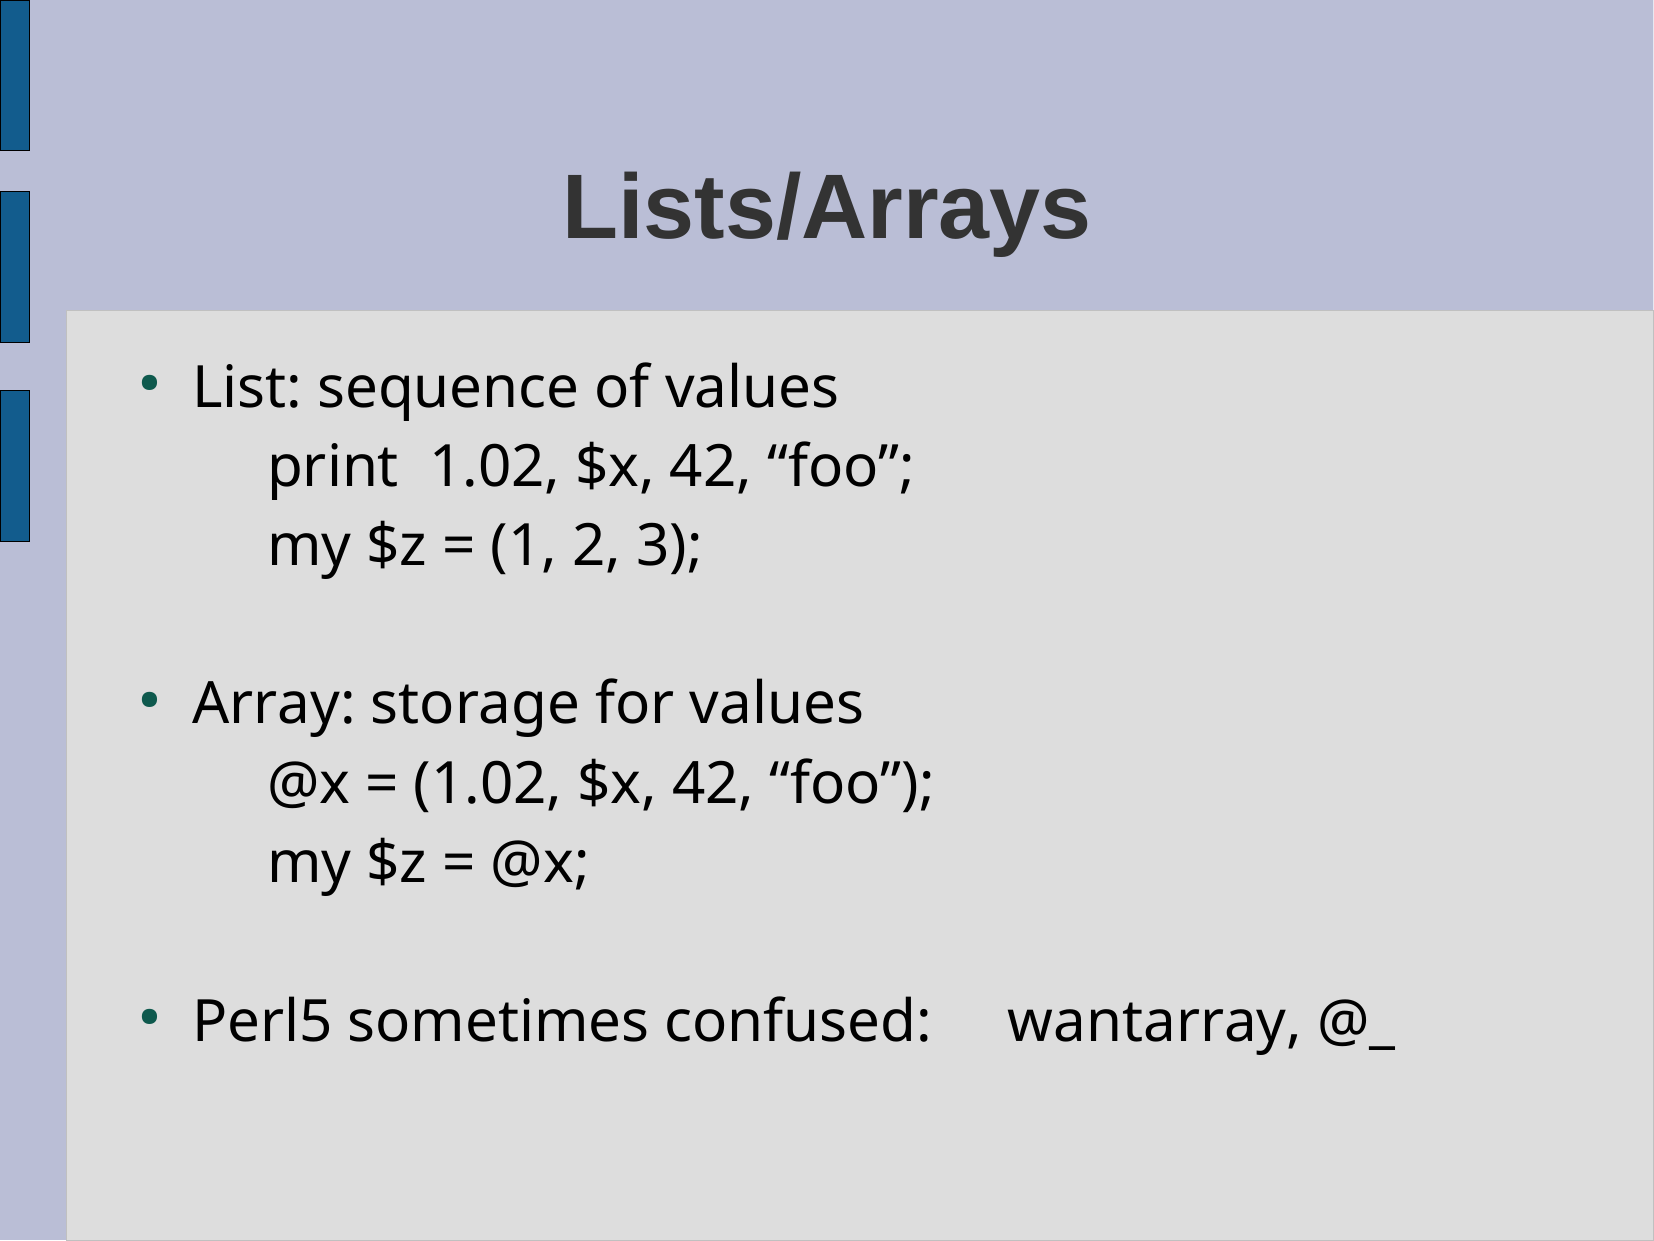

# Lists/Arrays
List: sequence of values
	print 1.02, $x, 42, “foo”;
	my $z = (1, 2, 3);
Array: storage for values
	@x = (1.02, $x, 42, “foo”);
	my $z = @x;
Perl5 sometimes confused: wantarray, @_